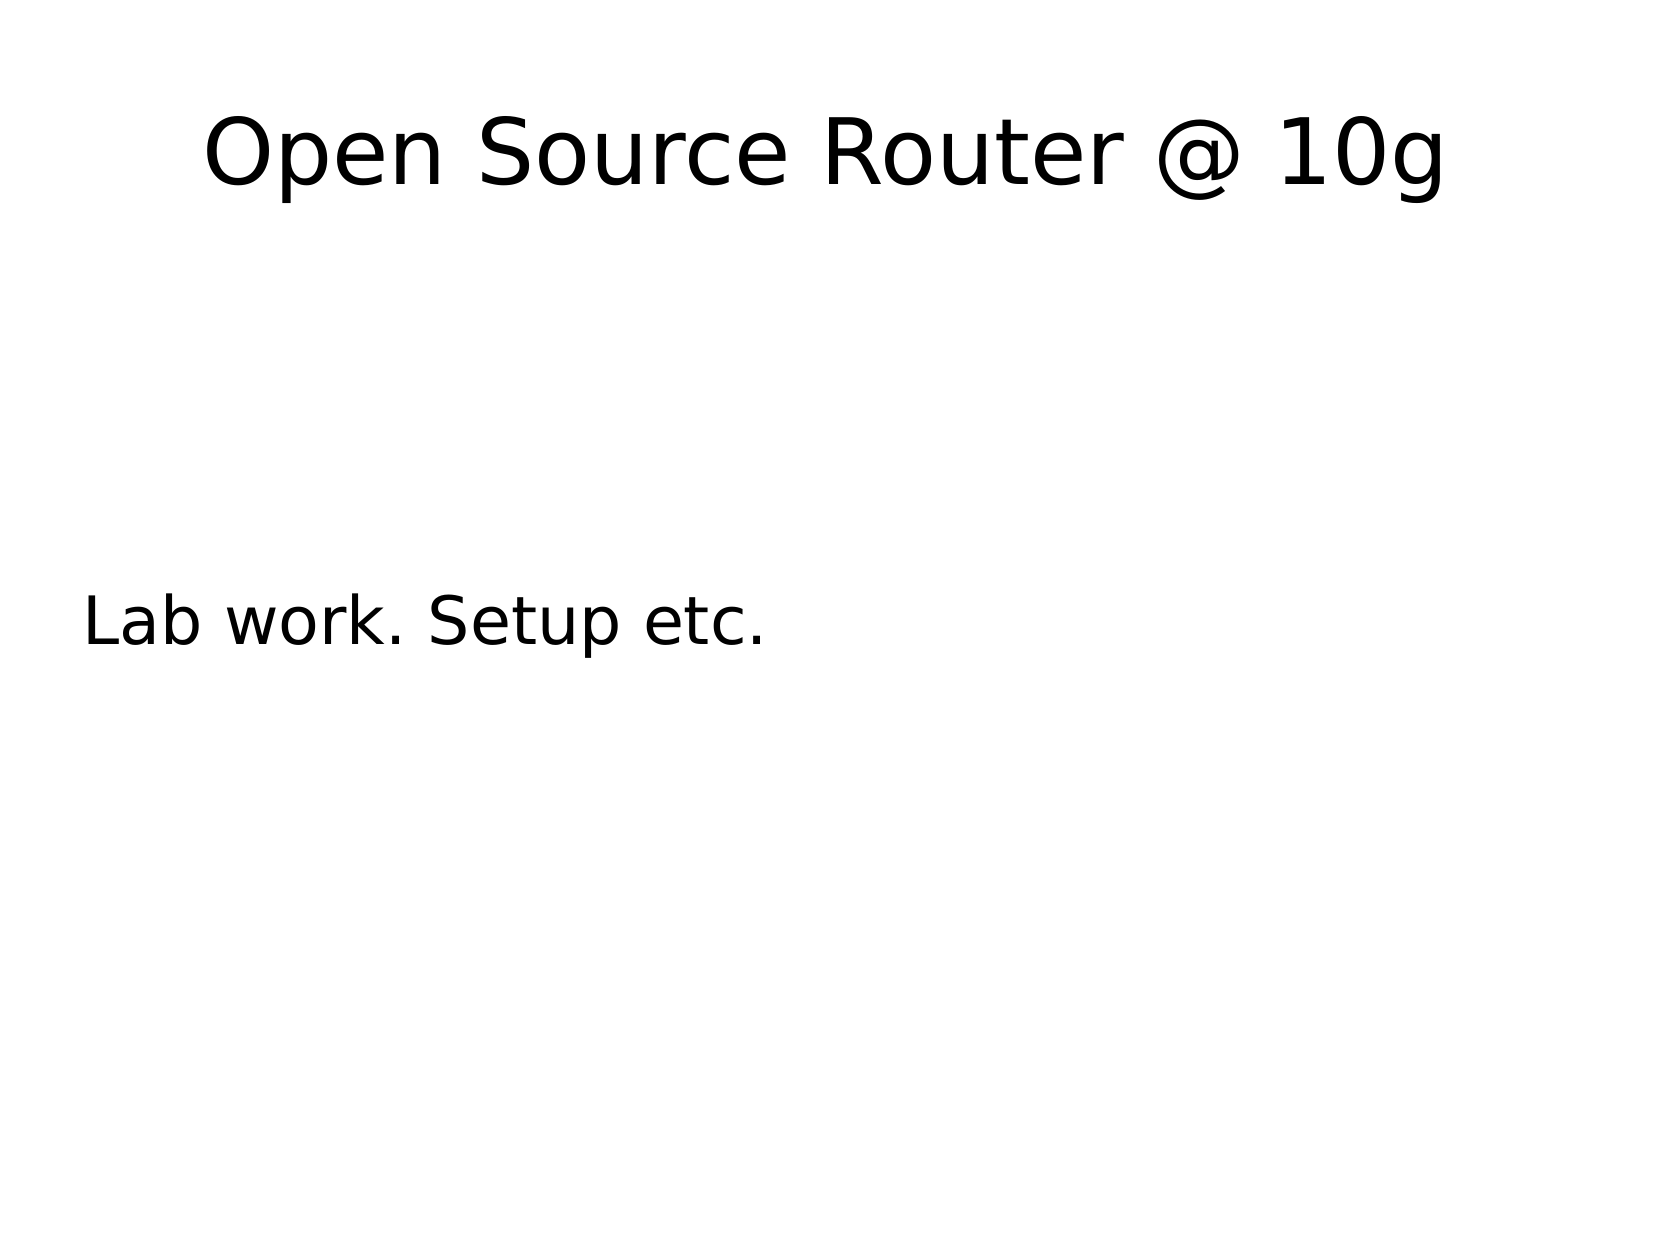

# Open Source Router @ 10g
Lab work. Setup etc.